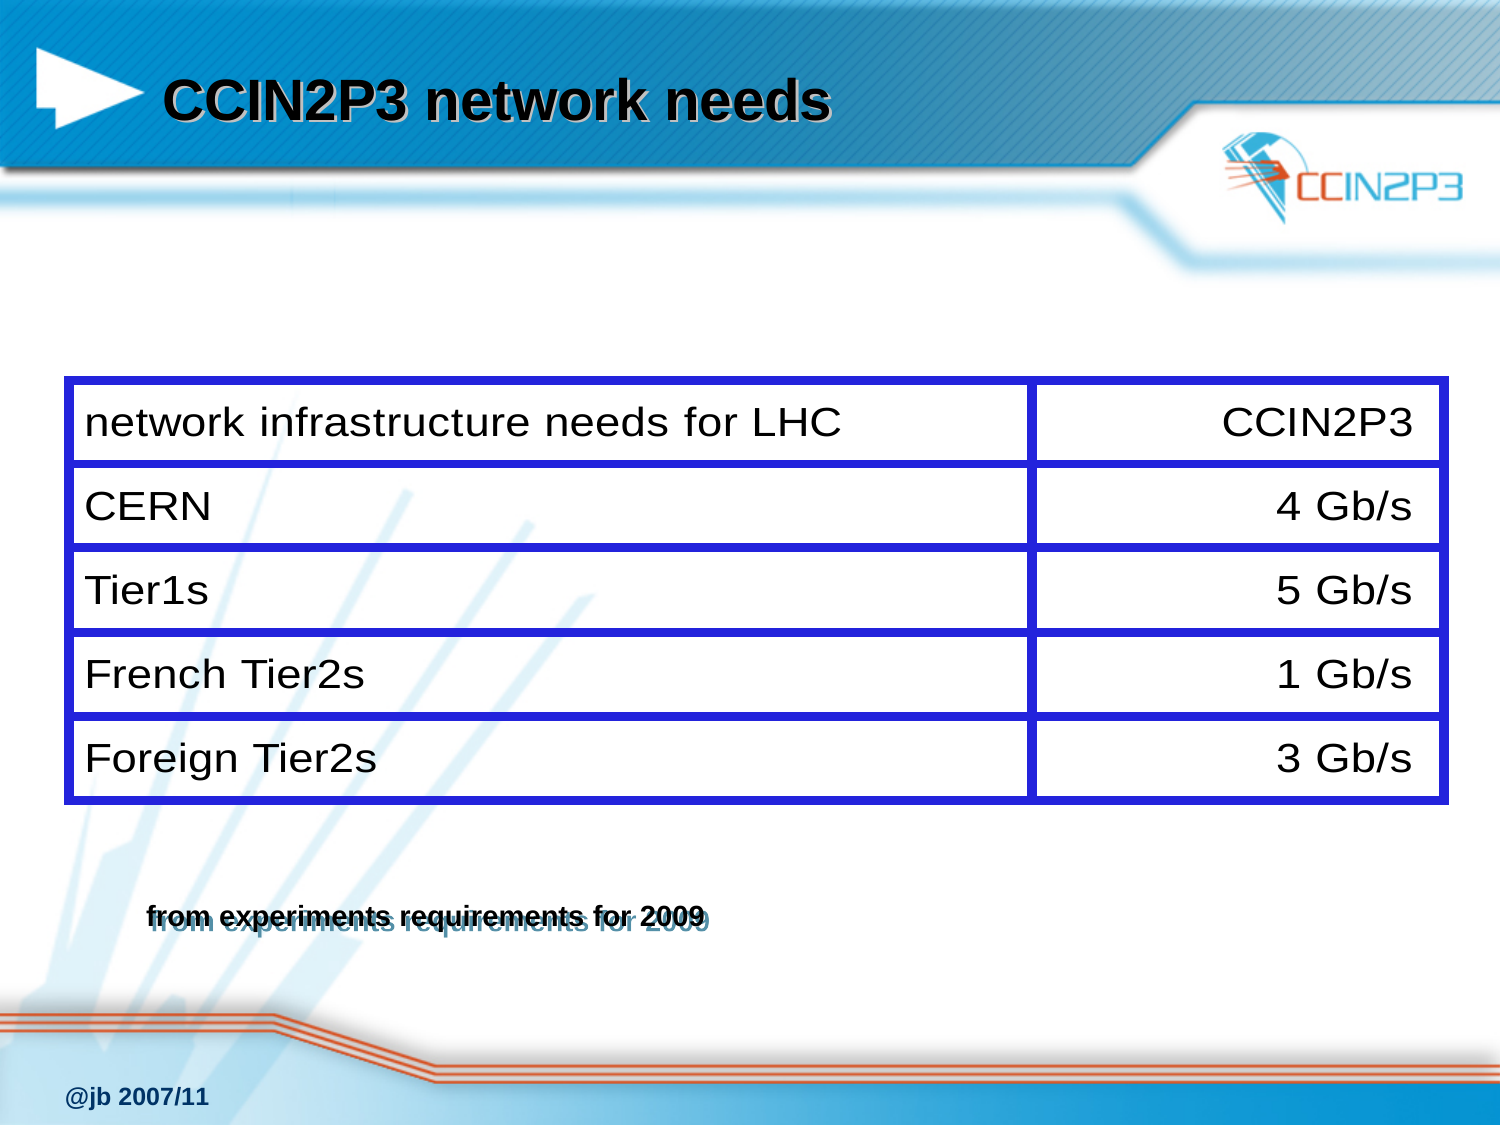

# CCIN2P3 network needs
from experiments requirements for 2009
Votre Nom
12